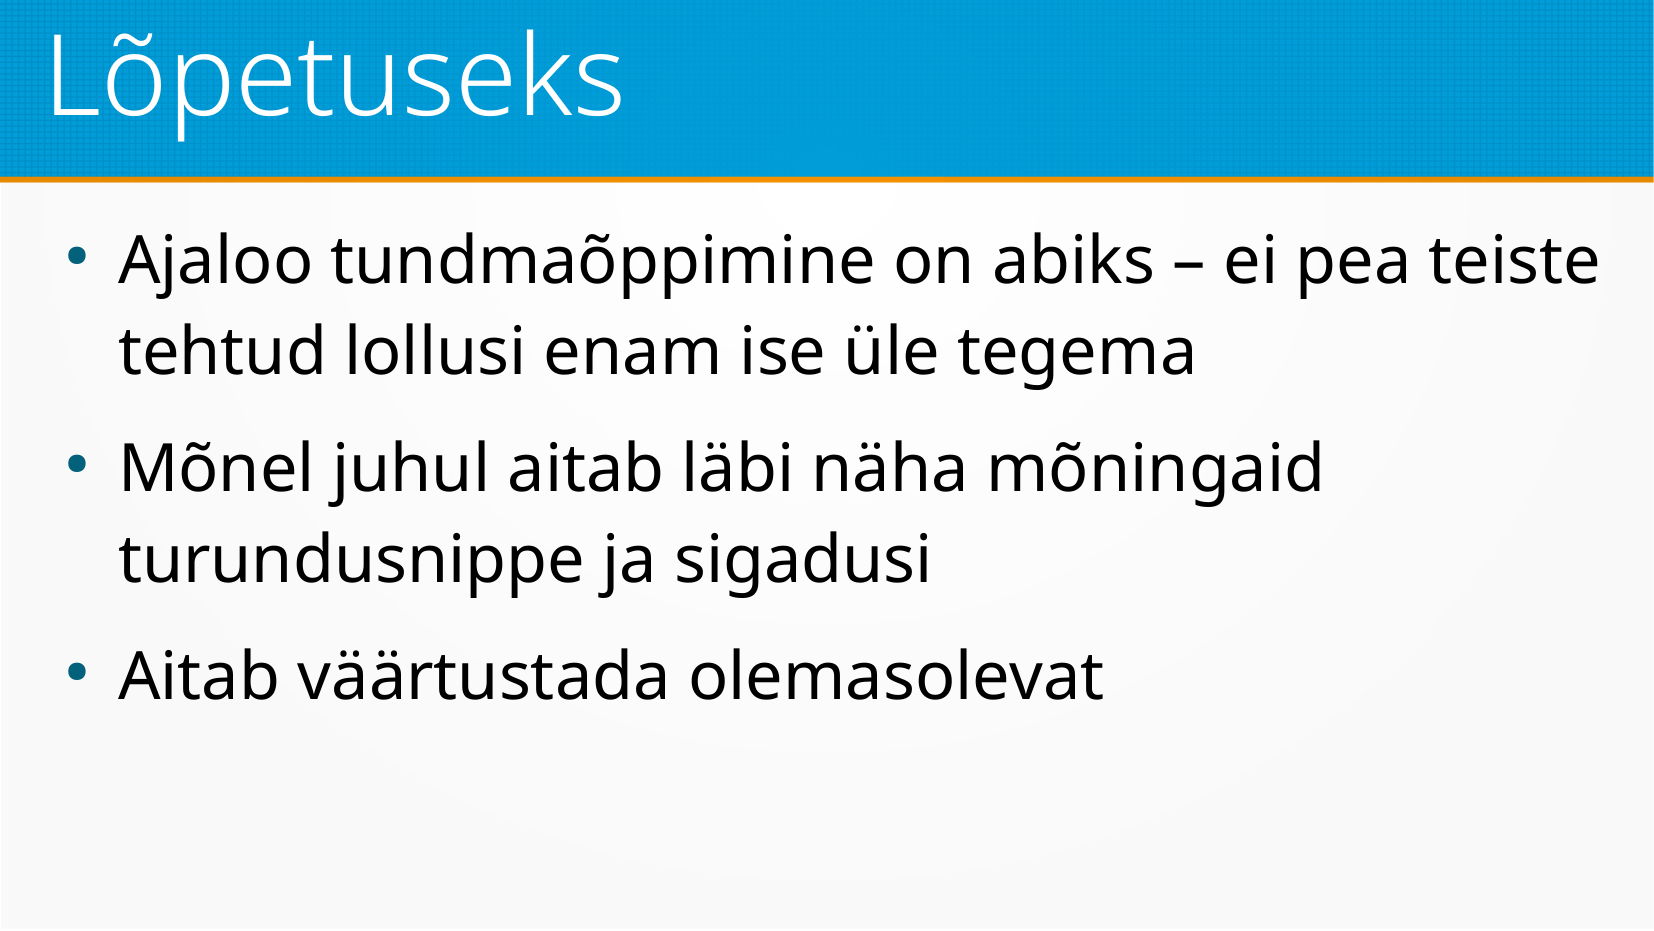

# Lõpetuseks
Ajaloo tundmaõppimine on abiks – ei pea teiste tehtud lollusi enam ise üle tegema
Mõnel juhul aitab läbi näha mõningaid turundusnippe ja sigadusi
Aitab väärtustada olemasolevat